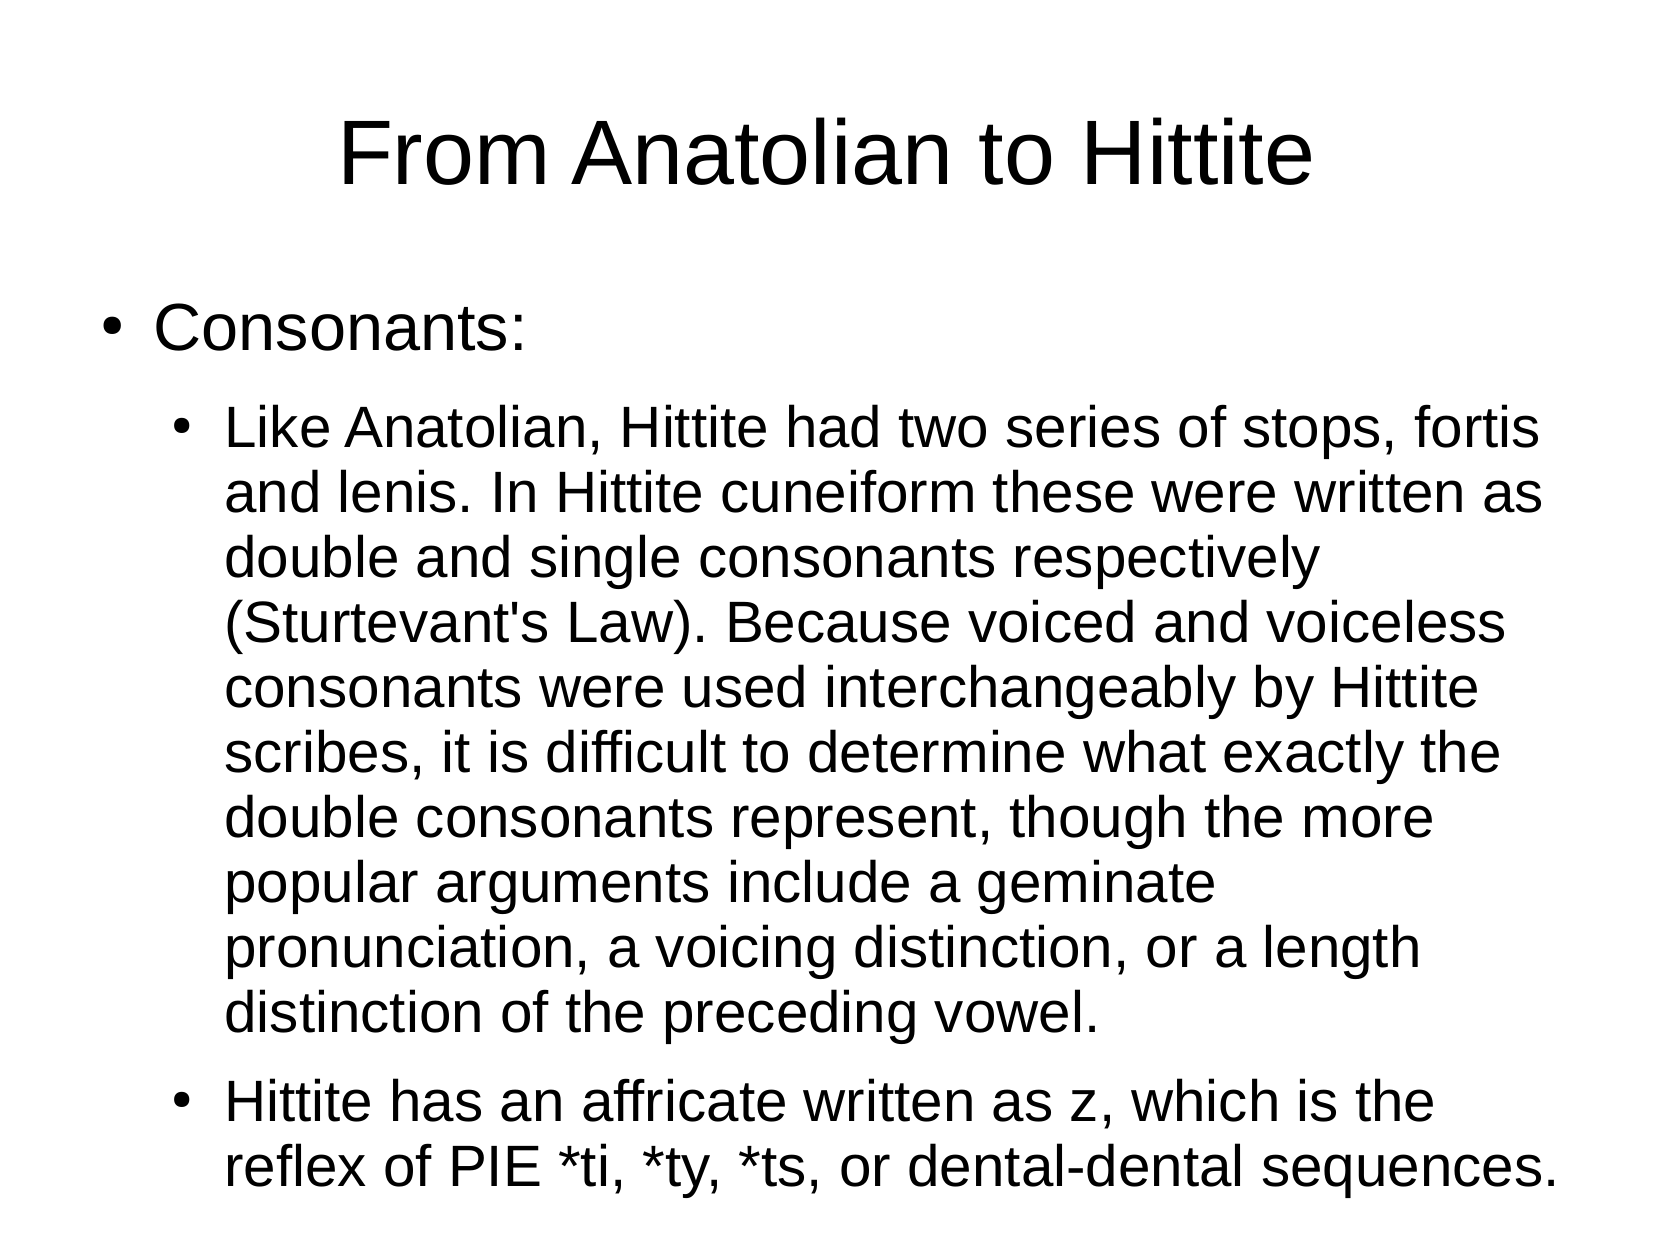

# From Anatolian to Hittite
Consonants:
Like Anatolian, Hittite had two series of stops, fortis and lenis. In Hittite cuneiform these were written as double and single consonants respectively (Sturtevant's Law). Because voiced and voiceless consonants were used interchangeably by Hittite scribes, it is difficult to determine what exactly the double consonants represent, though the more popular arguments include a geminate pronunciation, a voicing distinction, or a length distinction of the preceding vowel.
Hittite has an affricate written as z, which is the reflex of PIE *ti, *ty, *ts, or dental-dental sequences.